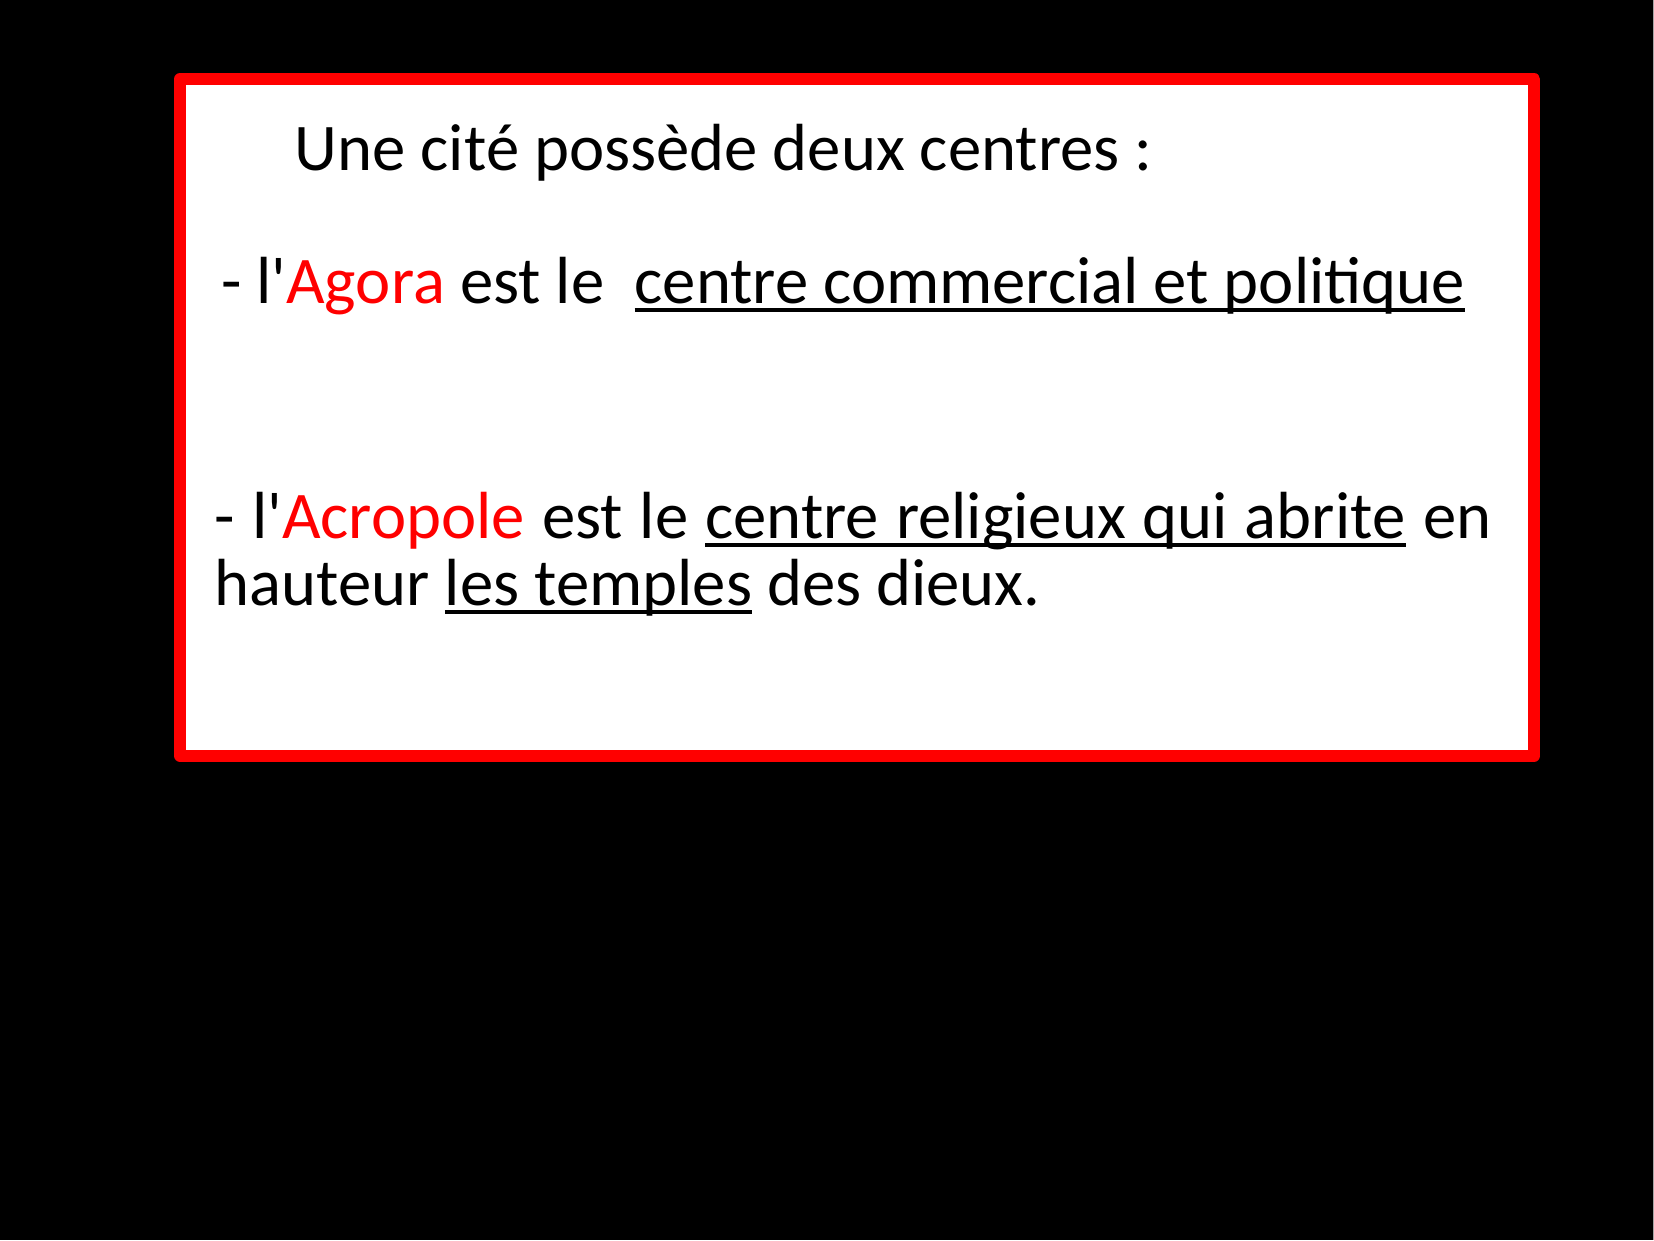

Une cité possède deux centres :
- l'Agora est le centre commercial et politique
- l'Acropole est le centre religieux qui abrite en hauteur les temples des dieux.